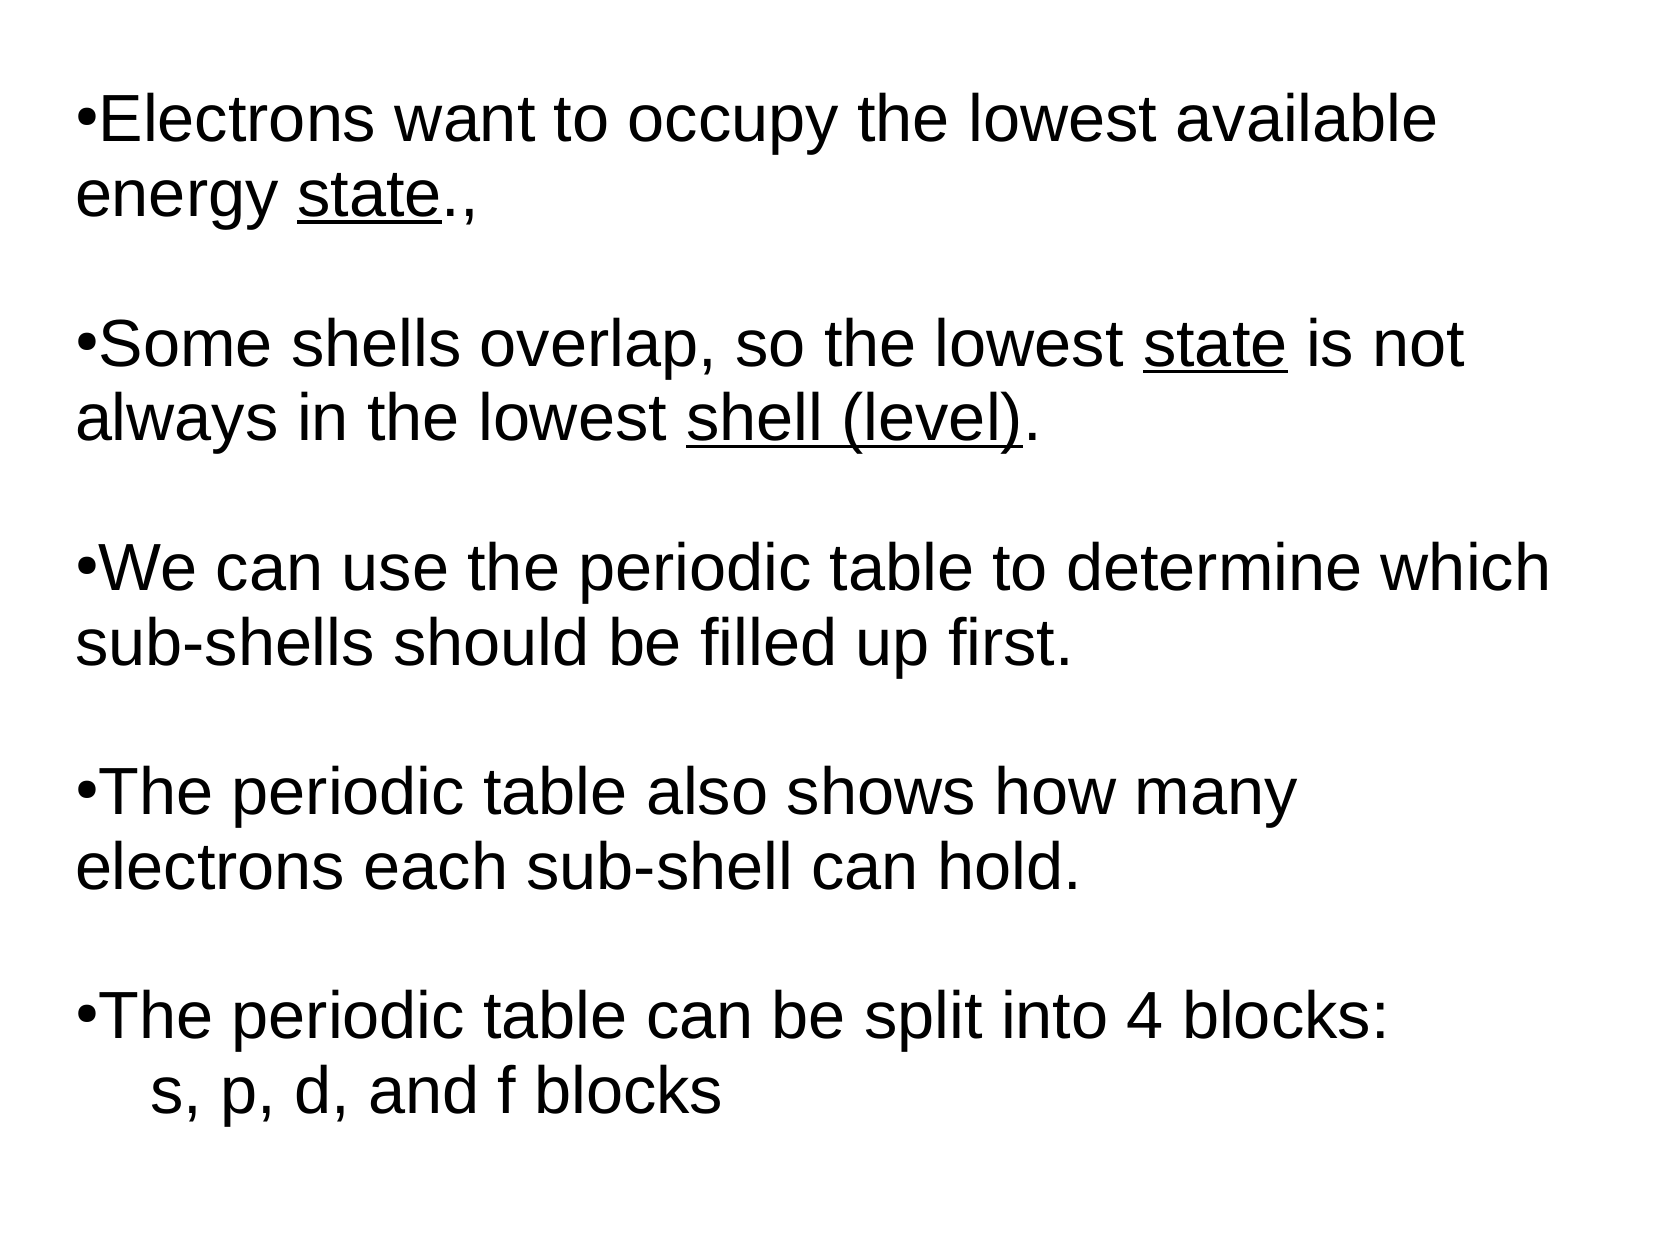

# Electrons want to occupy the lowest available energy state.,
Some shells overlap, so the lowest state is not always in the lowest shell (level).
We can use the periodic table to determine which sub-shells should be filled up first.
The periodic table also shows how many electrons each sub-shell can hold.
The periodic table can be split into 4 blocks:
	s, p, d, and f blocks